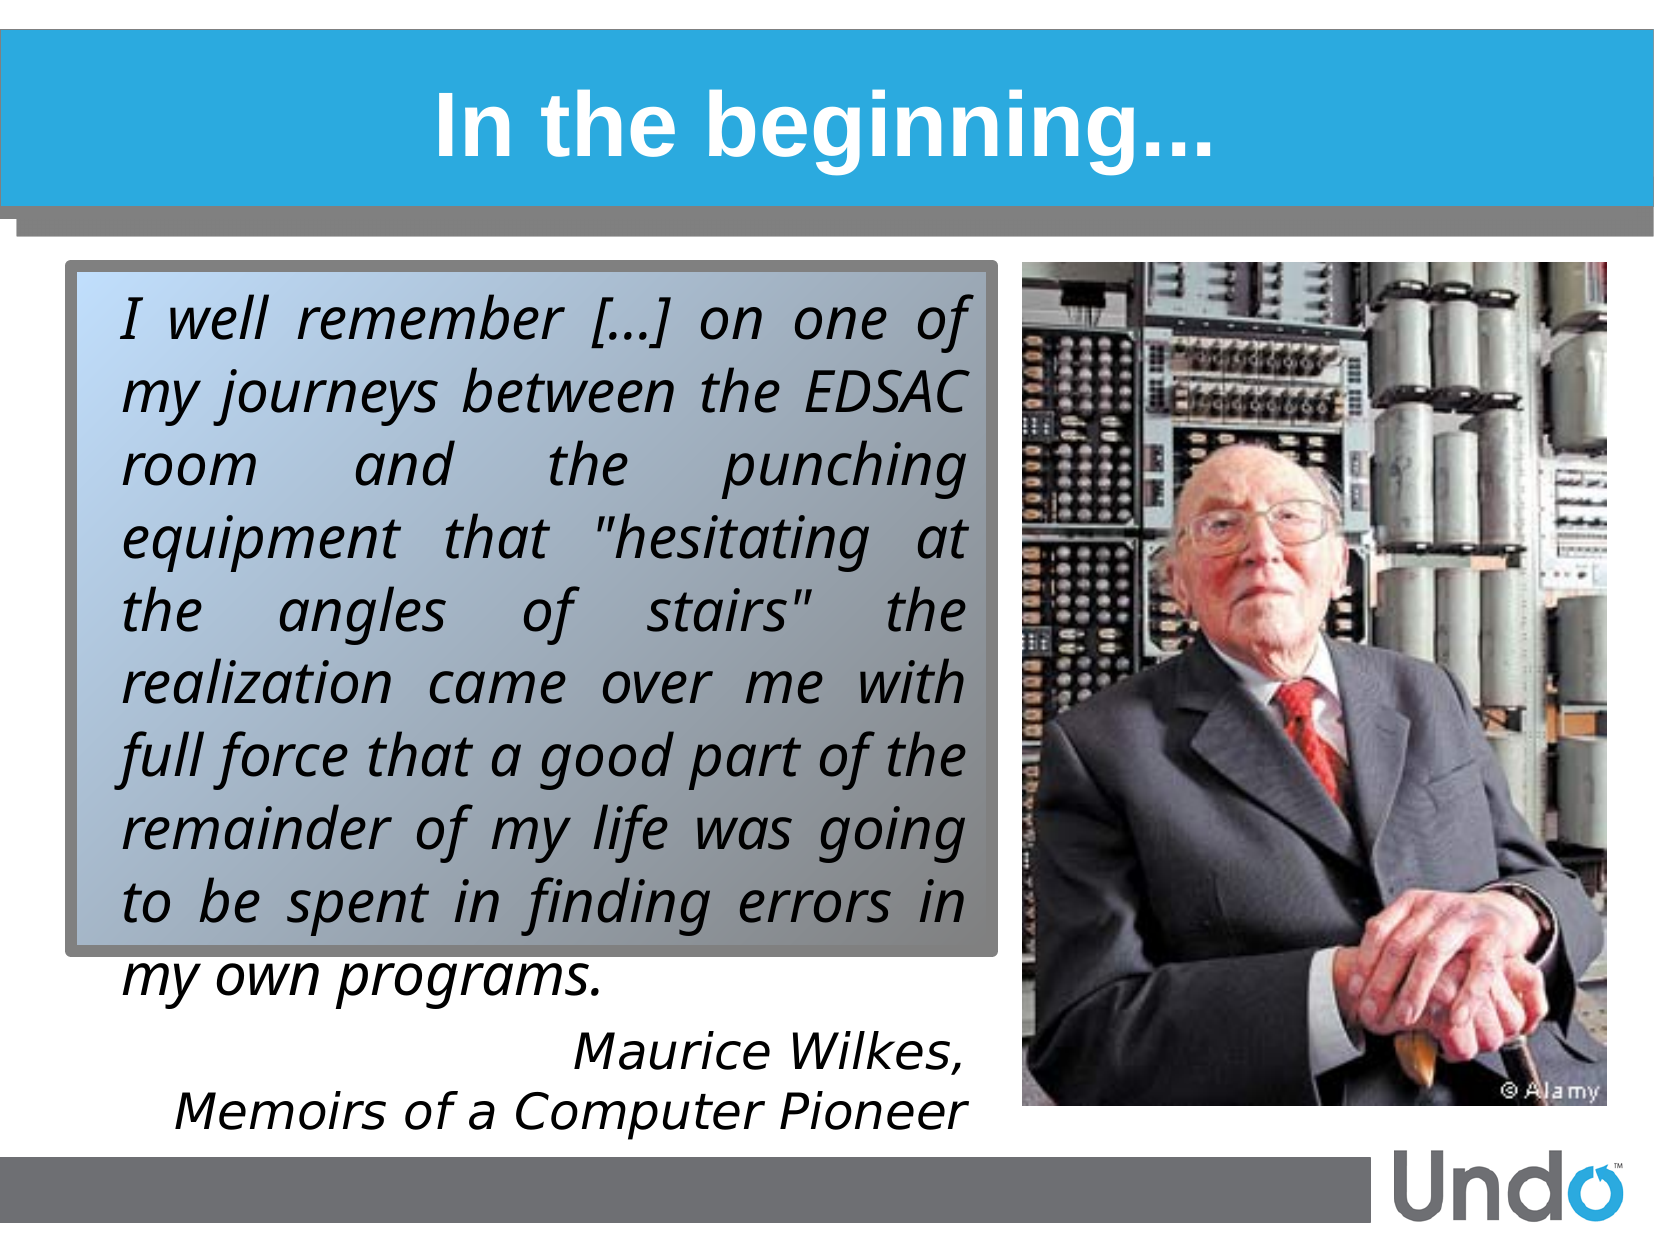

# In the beginning...
I well remember [...] on one of my journeys between the EDSAC room and the punching equipment that "hesitating at the angles of stairs" the realization came over me with full force that a good part of the remainder of my life was going to be spent in finding errors in my own programs.
Maurice Wilkes,
Memoirs of a Computer Pioneer